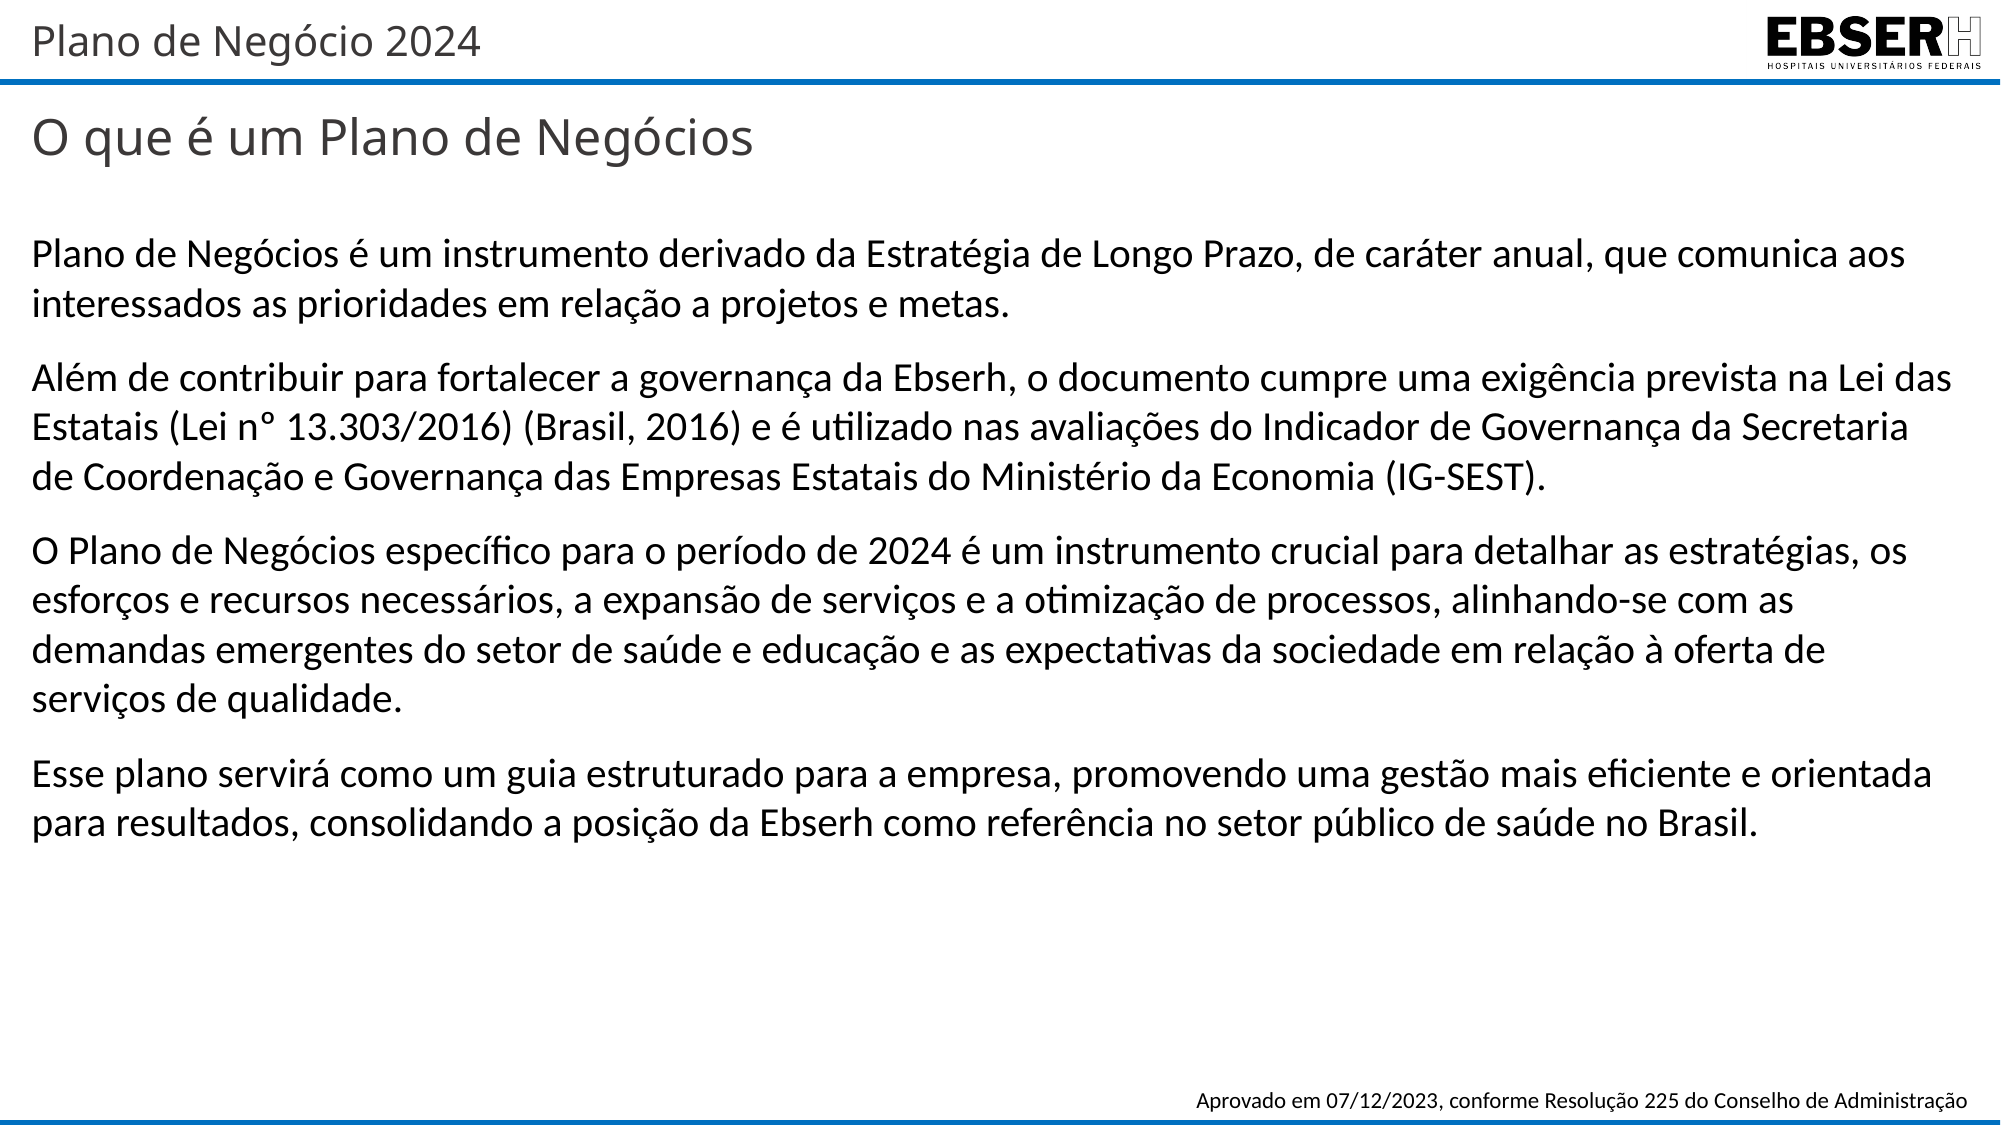

# O que é um Plano de Negócios
Plano de Negócios é um instrumento derivado da Estratégia de Longo Prazo, de caráter anual, que comunica aos interessados as prioridades em relação a projetos e metas.
Além de contribuir para fortalecer a governança da Ebserh, o documento cumpre uma exigência prevista na Lei das Estatais (Lei nº 13.303/2016) (Brasil, 2016) e é utilizado nas avaliações do Indicador de Governança da Secretaria de Coordenação e Governança das Empresas Estatais do Ministério da Economia (IG-SEST).
O Plano de Negócios específico para o período de 2024 é um instrumento crucial para detalhar as estratégias, os esforços e recursos necessários, a expansão de serviços e a otimização de processos, alinhando-se com as demandas emergentes do setor de saúde e educação e as expectativas da sociedade em relação à oferta de serviços de qualidade.
Esse plano servirá como um guia estruturado para a empresa, promovendo uma gestão mais eficiente e orientada para resultados, consolidando a posição da Ebserh como referência no setor público de saúde no Brasil.